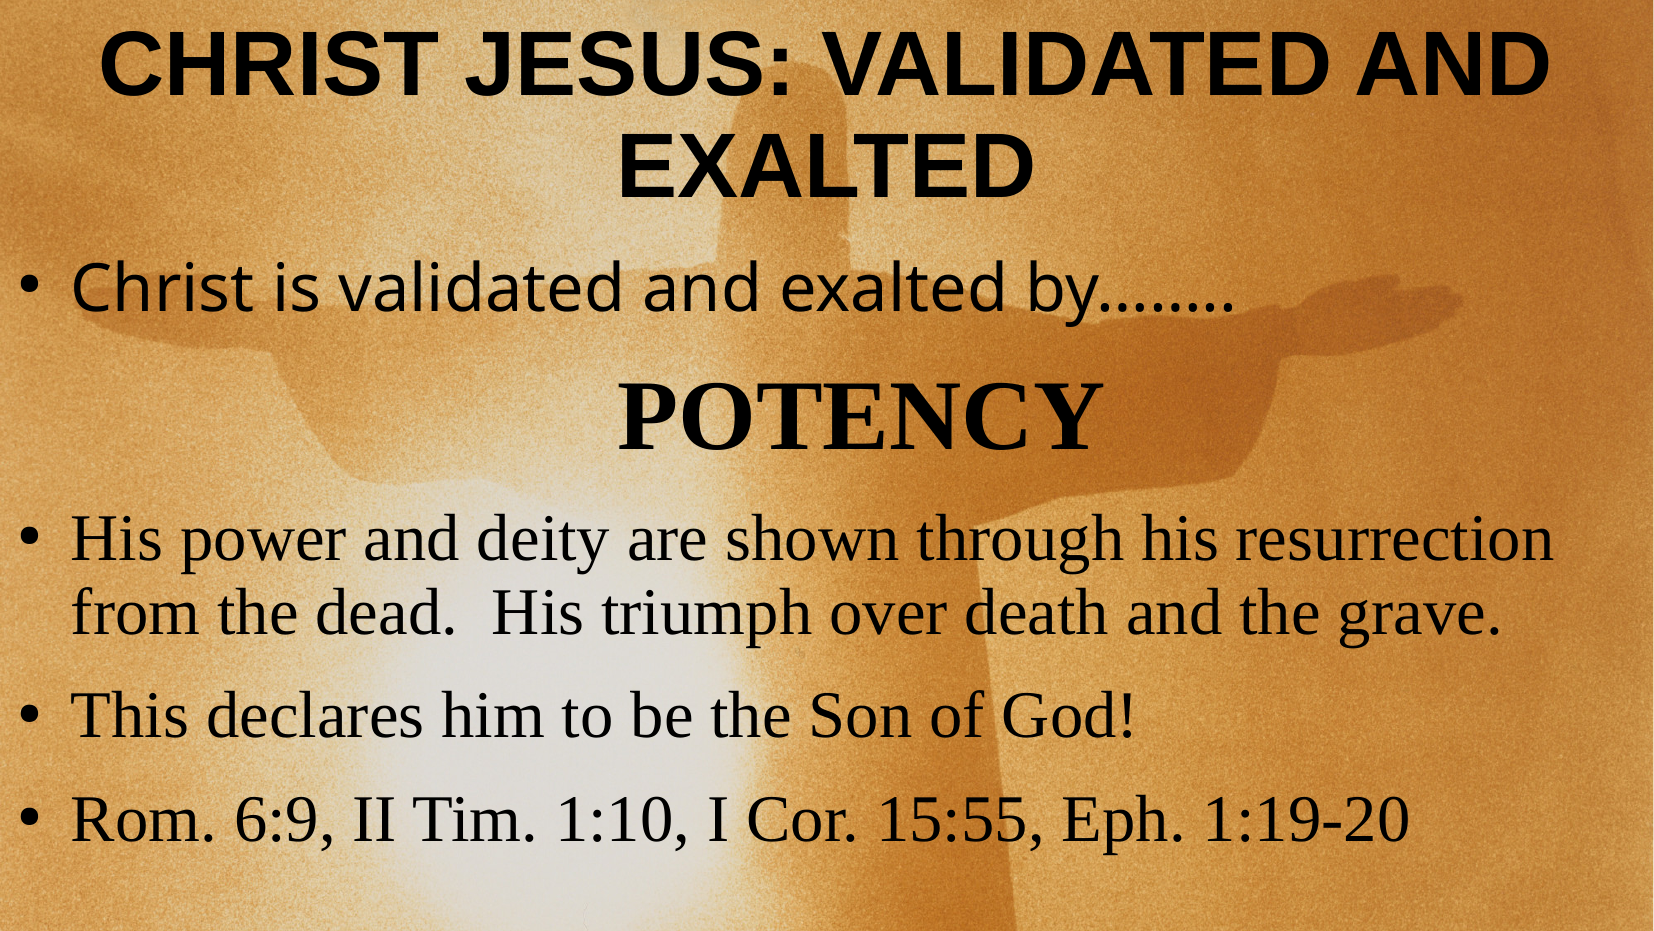

# CHRIST JESUS: VALIDATED AND EXALTED
Christ is validated and exalted by……..
POTENCY
His power and deity are shown through his resurrection from the dead. His triumph over death and the grave.
This declares him to be the Son of God!
Rom. 6:9, II Tim. 1:10, I Cor. 15:55, Eph. 1:19-20